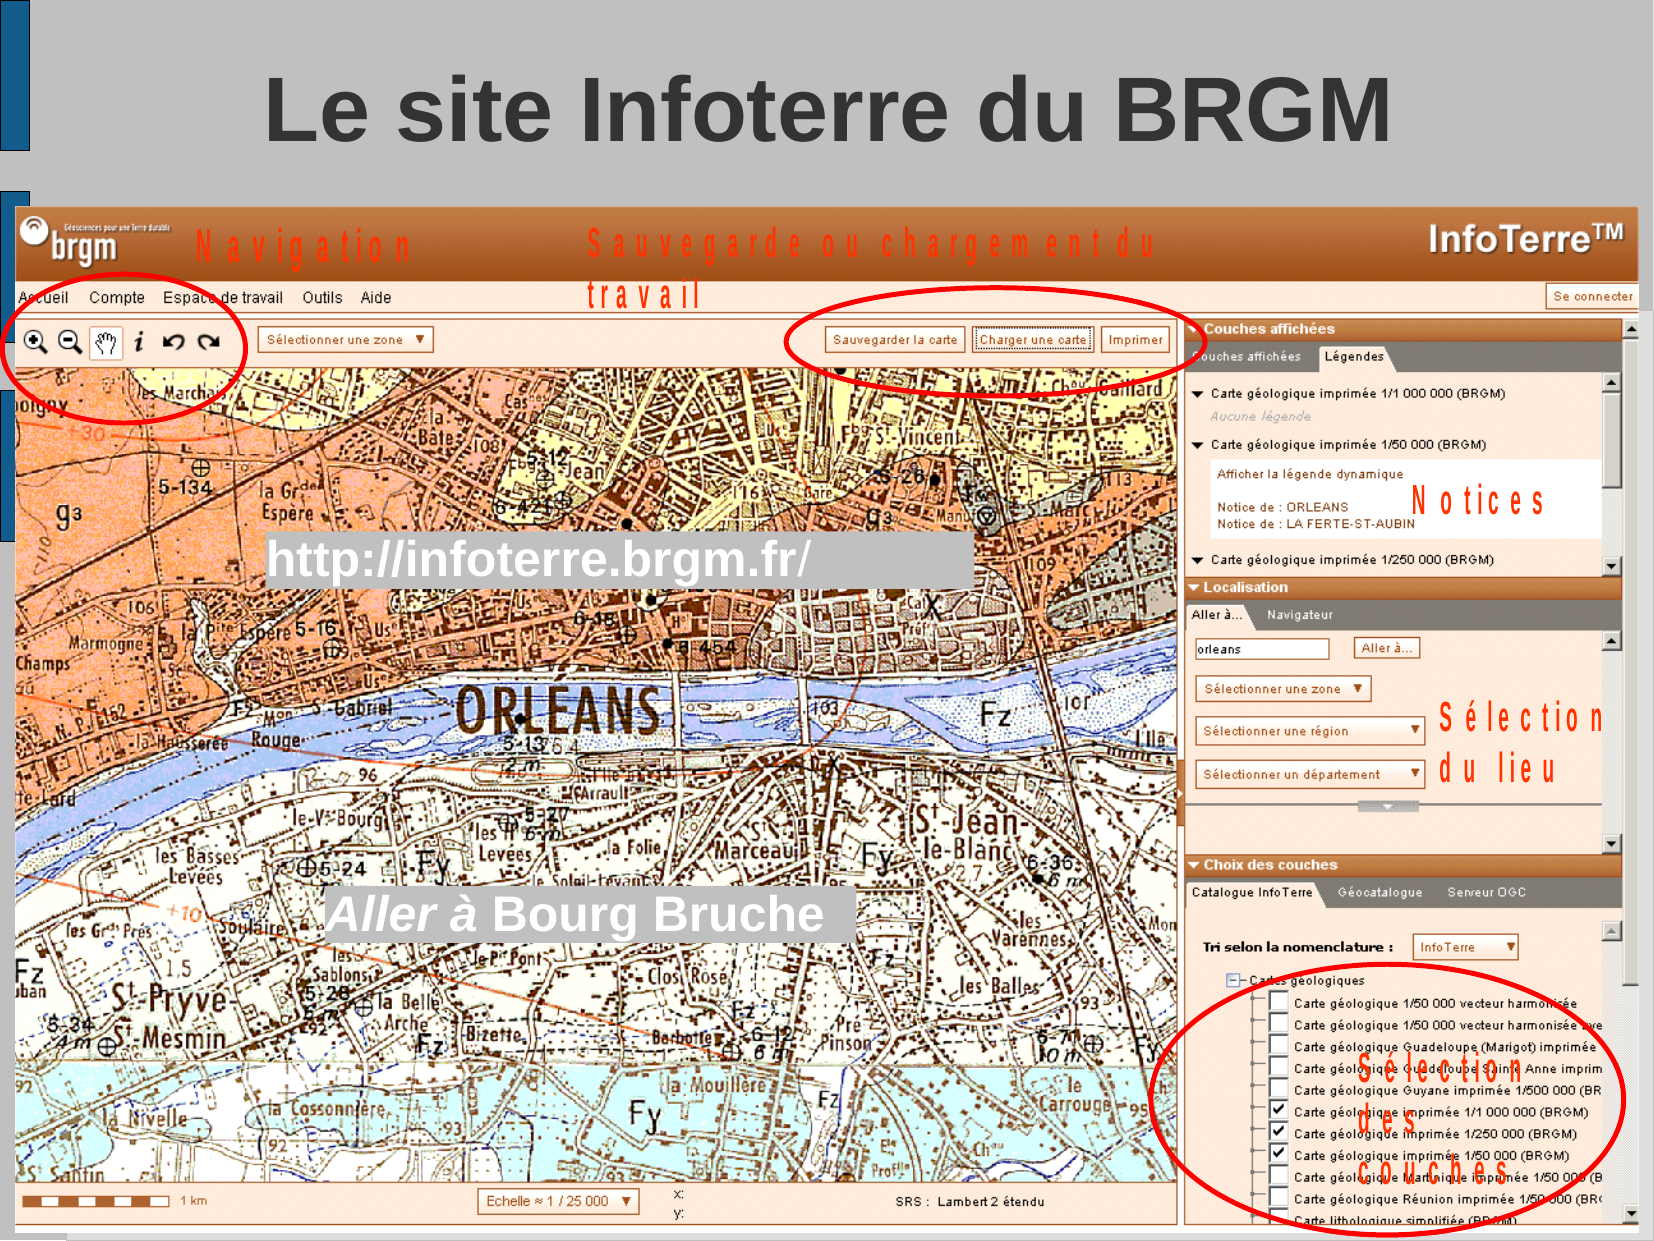

# Le site Infoterre du BRGM
http://infoterre.brgm.fr/
Aller à Bourg Bruche